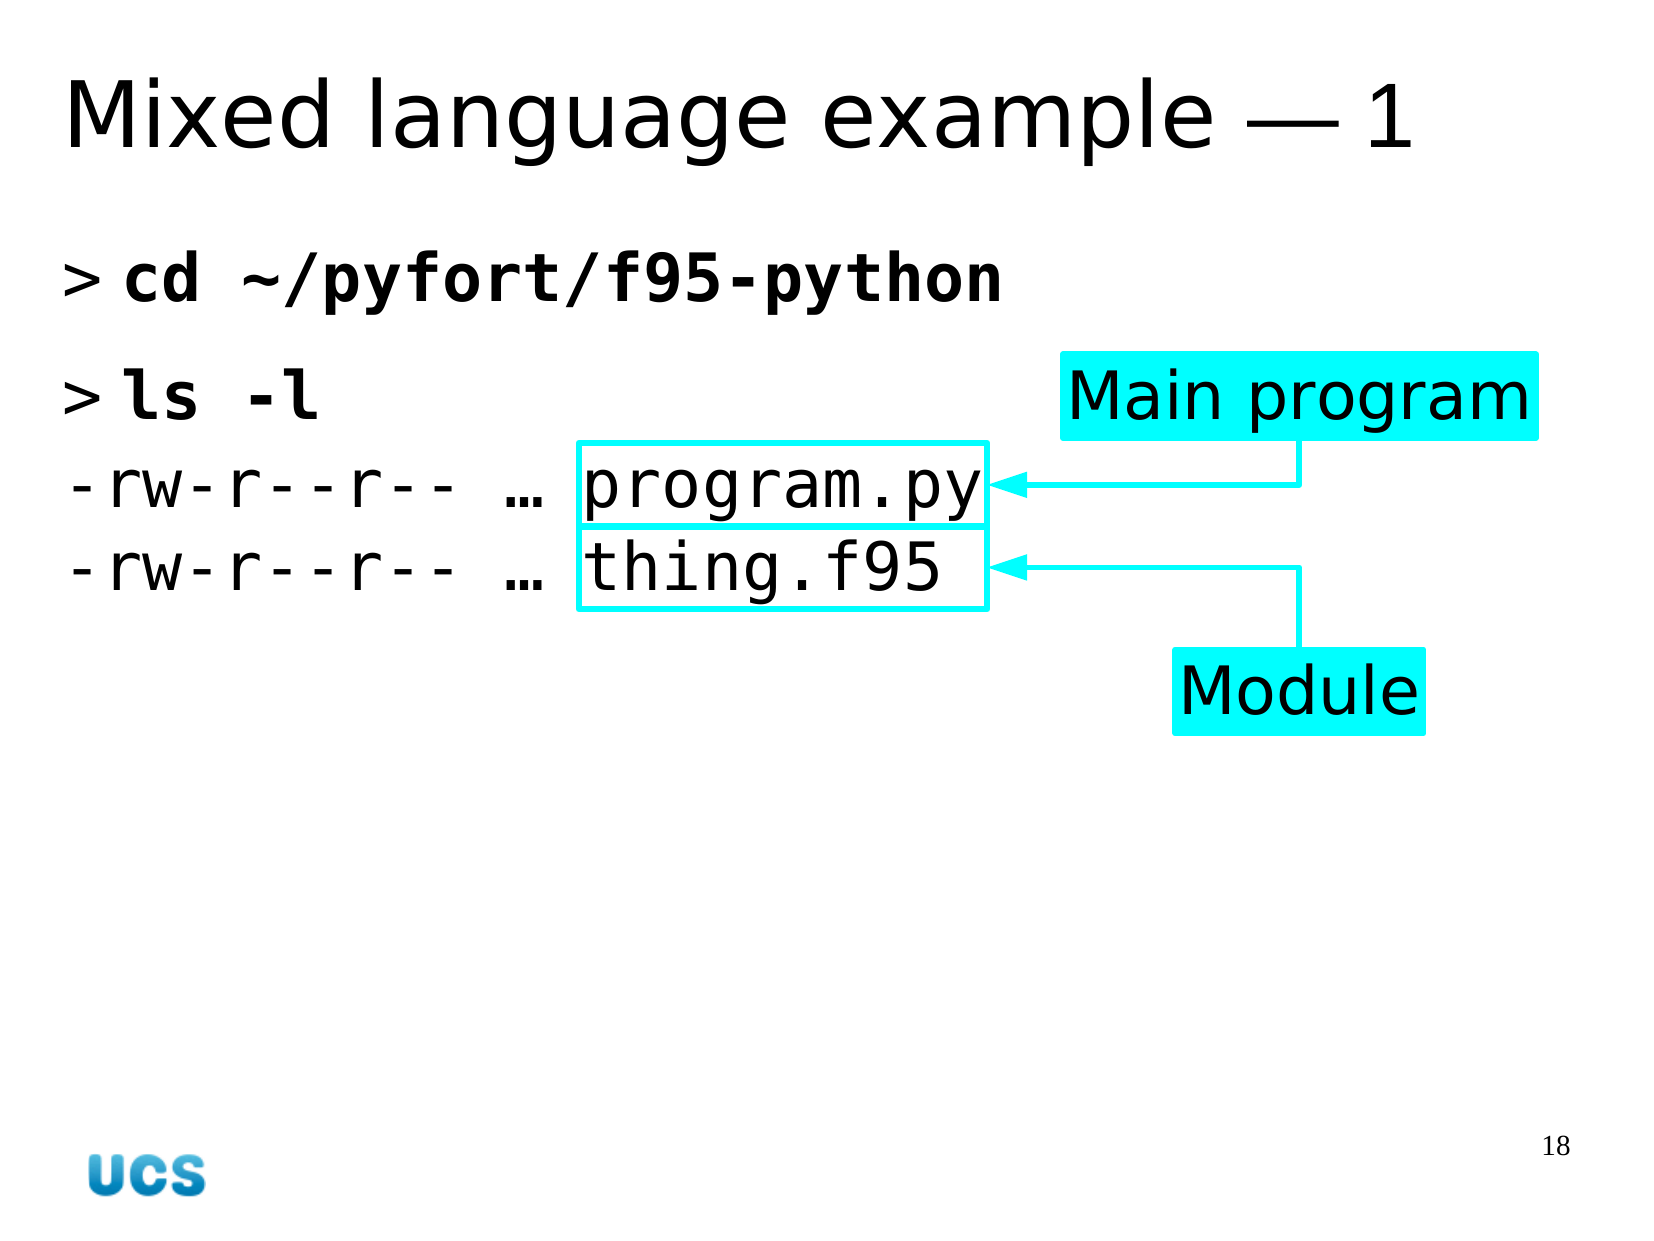

Mixed language example — 1
>
cd ~/pyfort/f95-python
Main program
>
ls -l
-rw-r--r--	…
program.py
-rw-r--r--	…
thing.f95
Module
18